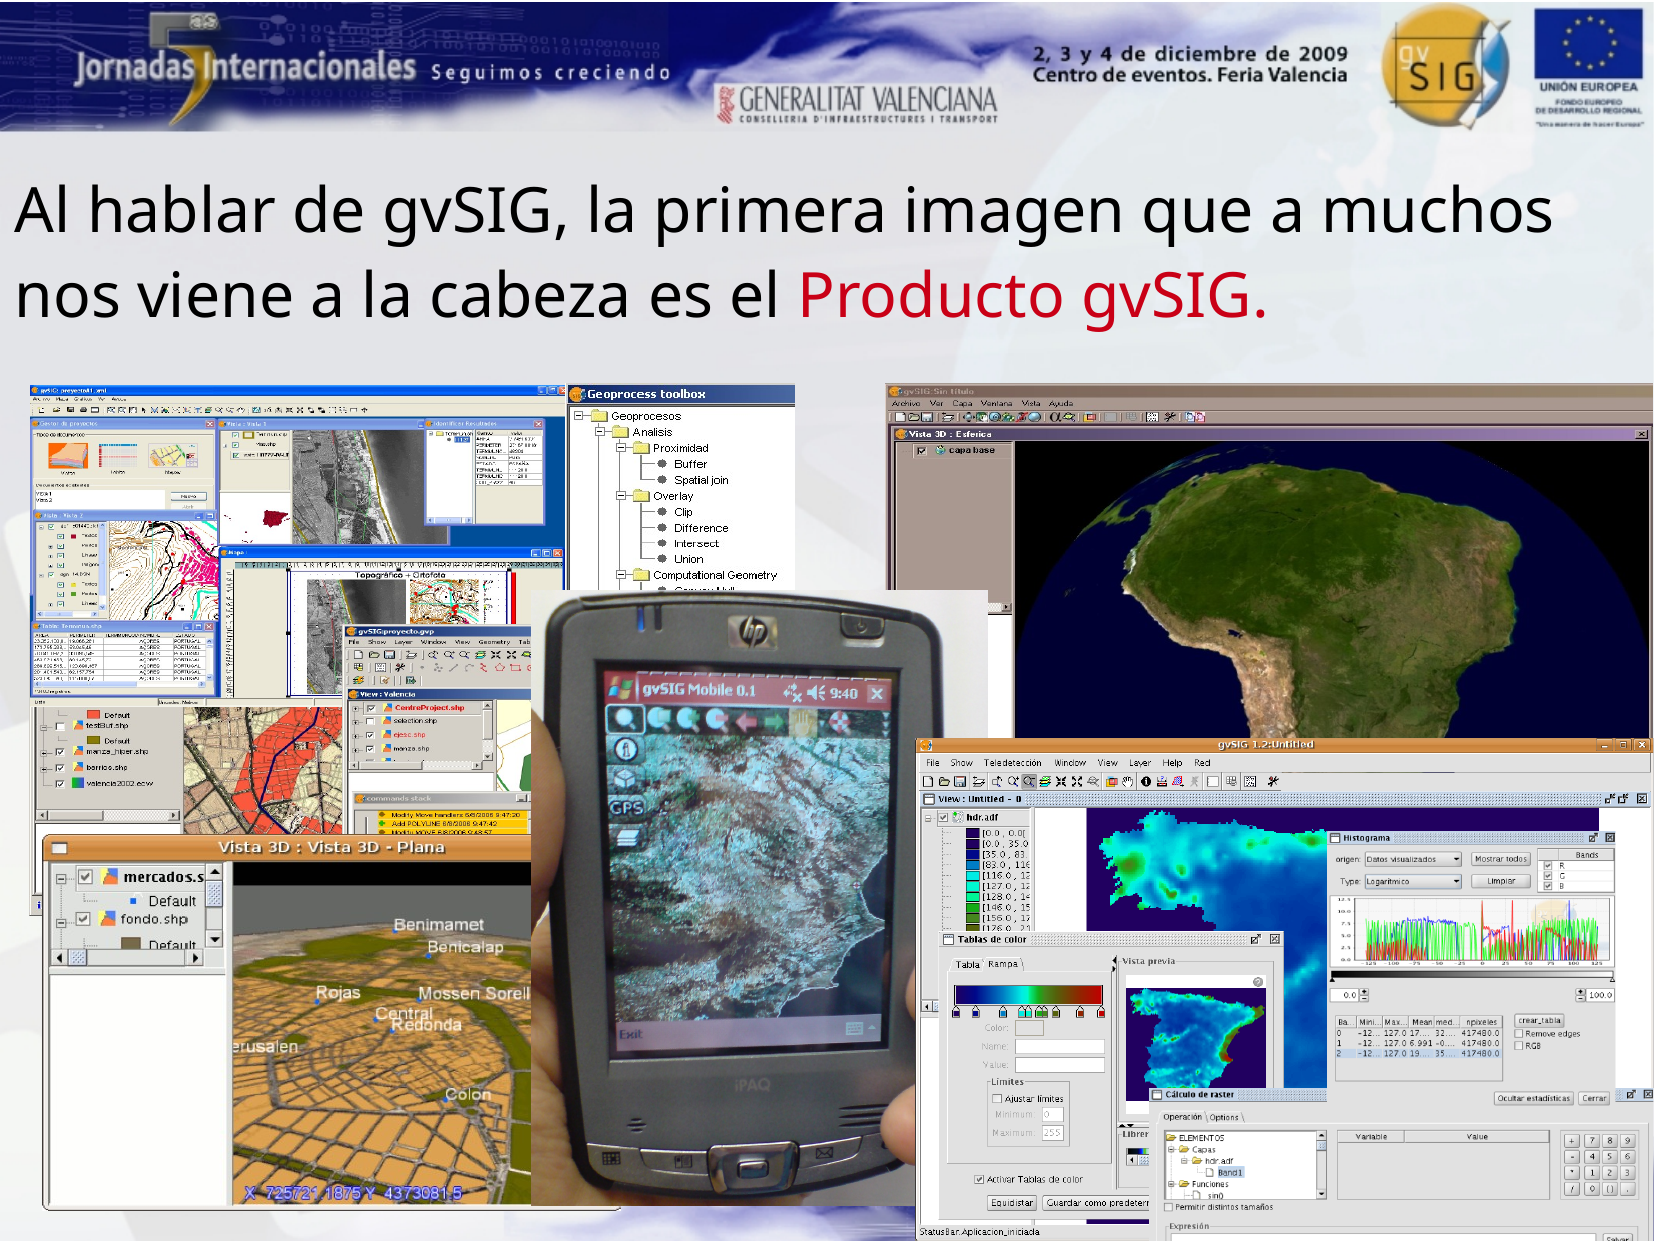

Al hablar de gvSIG, la primera imagen que a muchos nos viene a la cabeza es el Producto gvSIG.